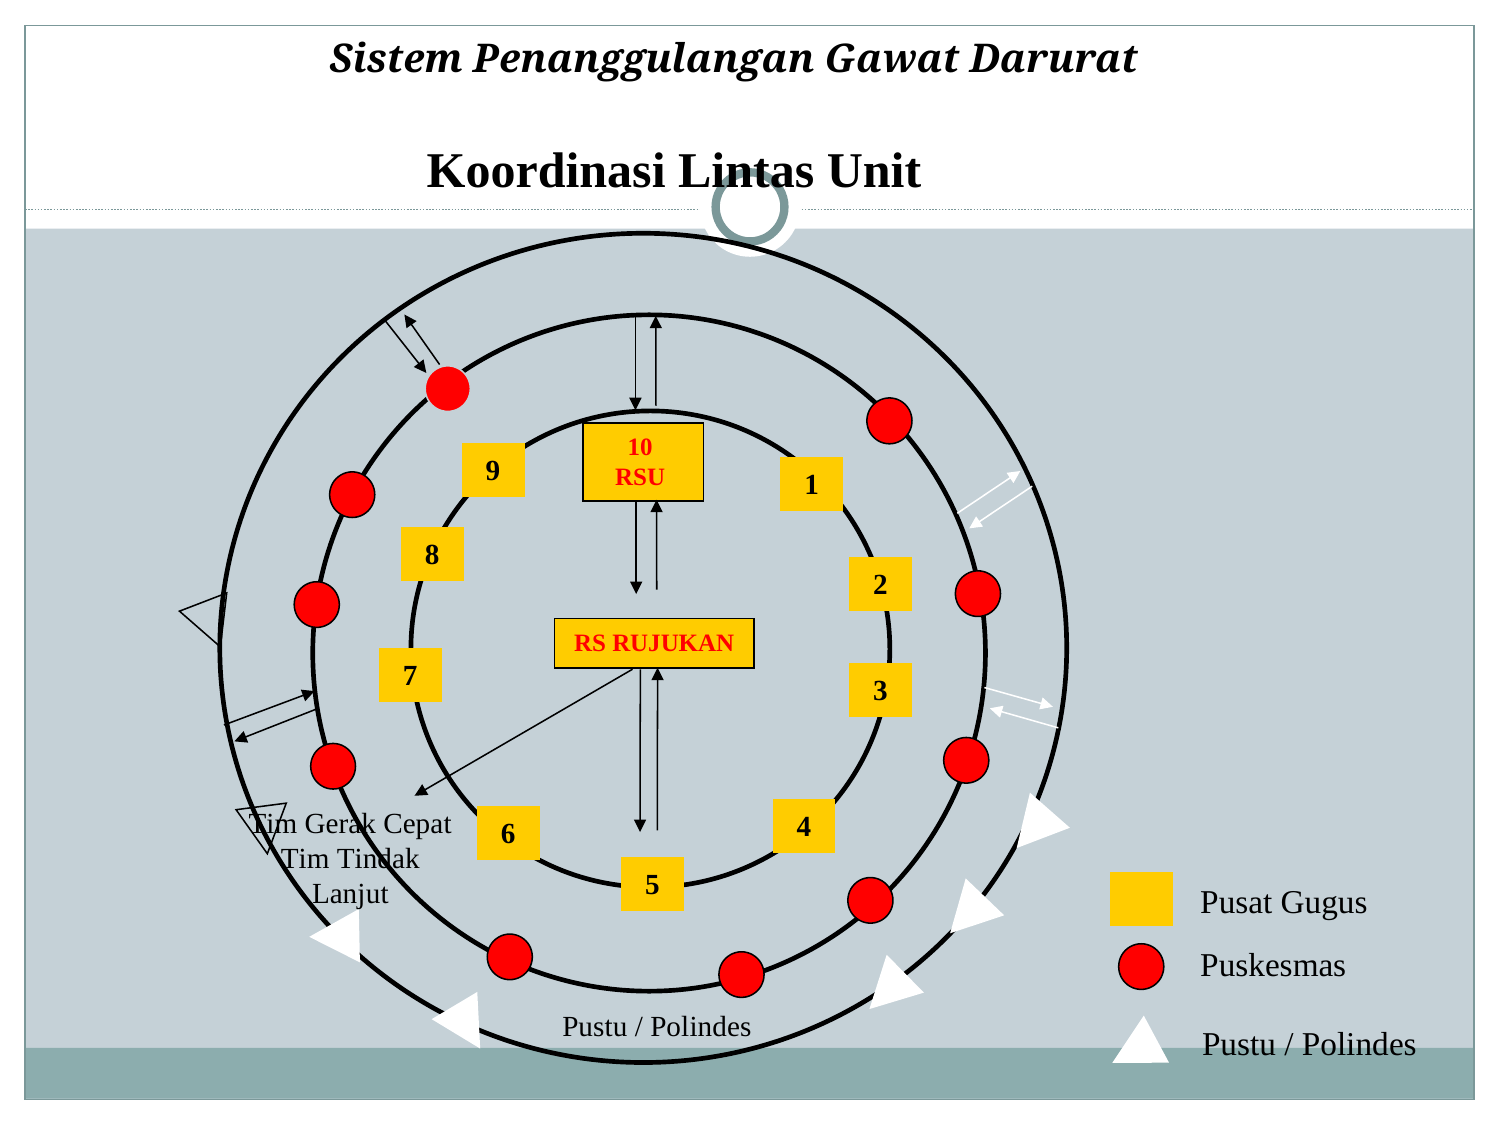

# Sistem Penanggulangan Gawat Darurat
Koordinasi Lintas Unit
10
RSU
9
1
8
2
RS RUJUKAN
7
3
Tim Gerak Cepat
Tim Tindak Lanjut
4
6
5
Pusat Gugus
Puskesmas
Pustu / Polindes
Pustu / Polindes